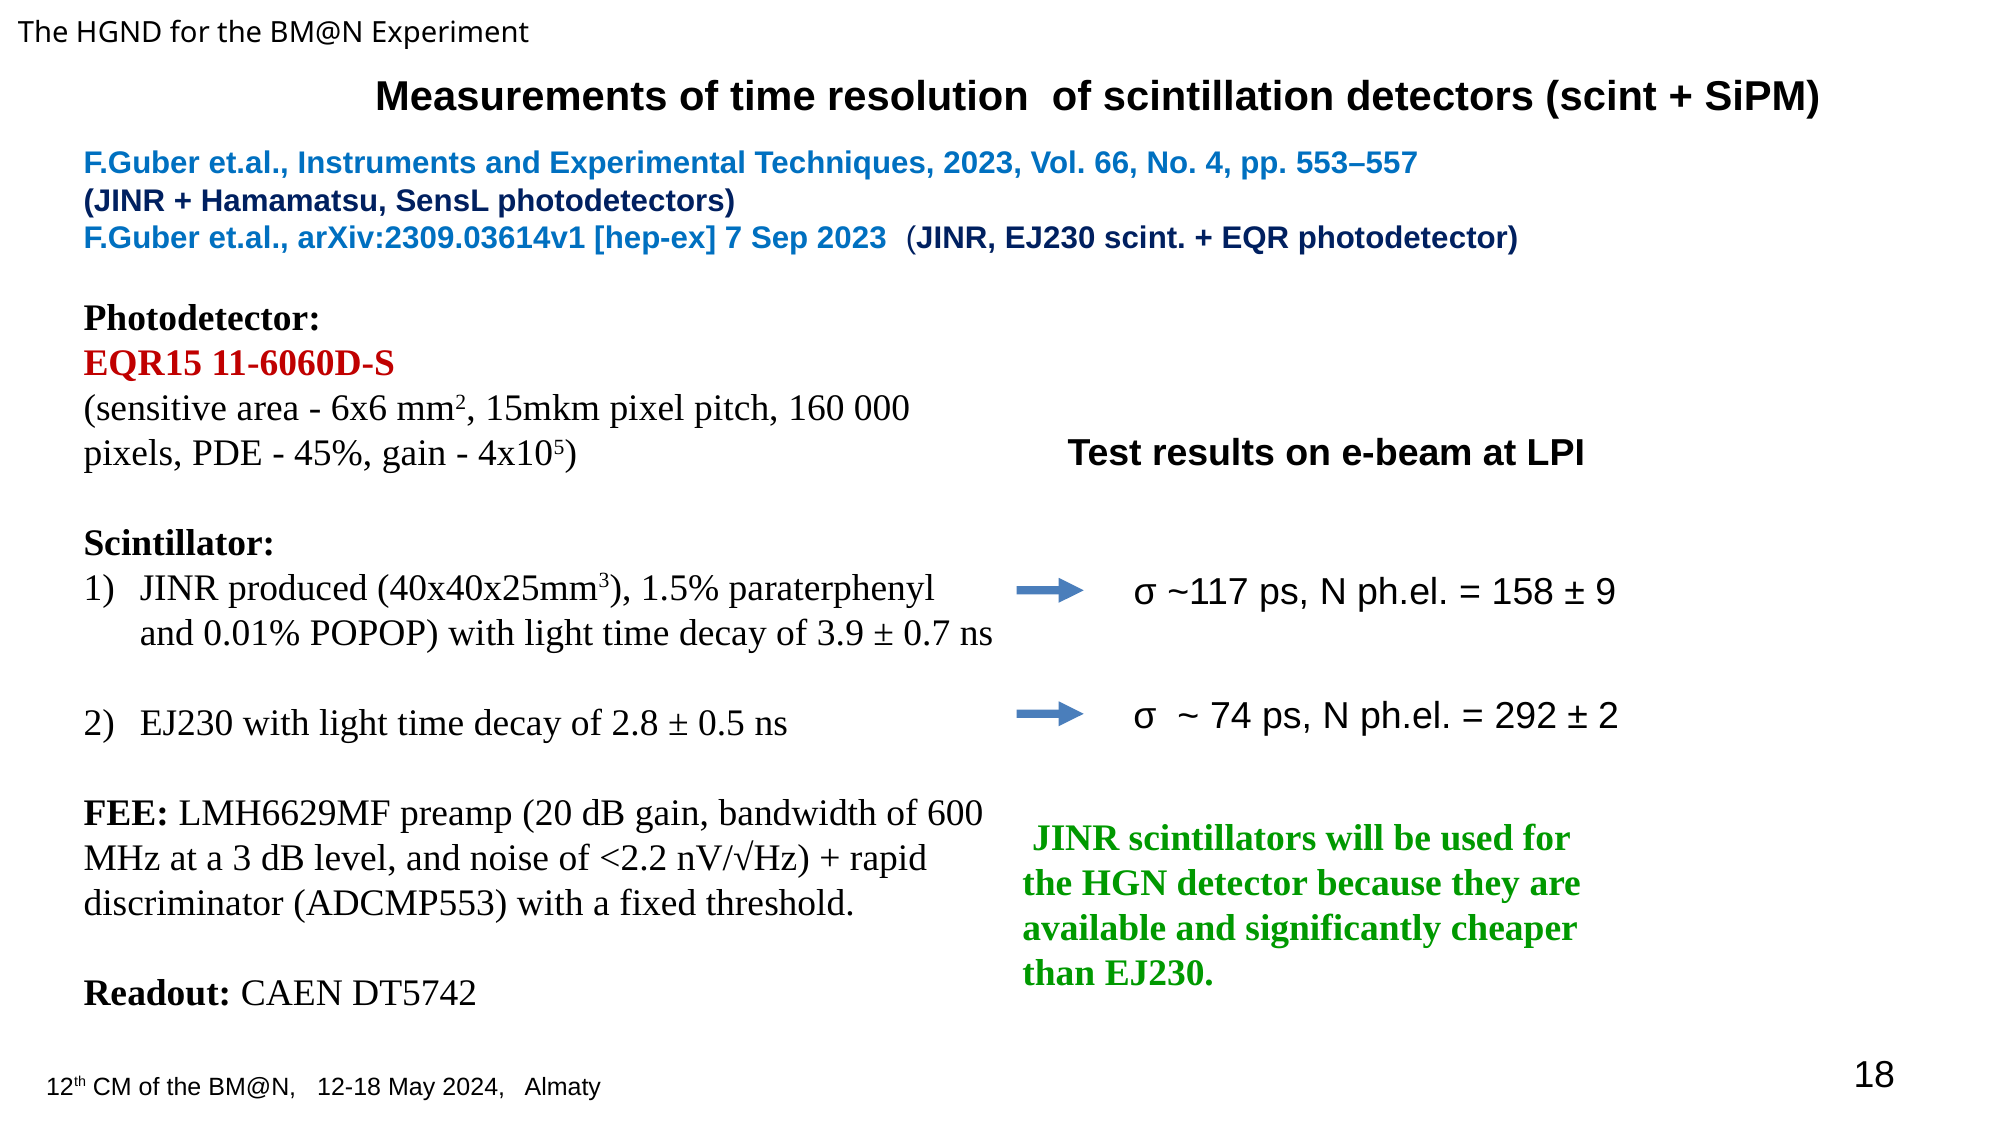

The HGND for the BM@N Experiment
Measurements of time resolution of scintillation detectors (scint + SiPM)
F.Guber et.al., Instruments and Experimental Techniques, 2023, Vol. 66, No. 4, pp. 553–557
(JINR + Hamamatsu, SensL photodetectors)
F.Guber et.al., arXiv:2309.03614v1 [hep-ex] 7 Sep 2023 (JINR, EJ230 scint. + EQR photodetector)
Photodetector:
EQR15 11-6060D-S
(sensitive area - 6x6 mm2, 15mkm pixel pitch, 160 000 pixels, PDE - 45%, gain - 4х105)
Scintillator:
JINR produced (40х40x25mm3), 1.5% paraterphenyl and 0.01% POPOP) with light time decay of 3.9 ± 0.7 ns
EJ230 with light time decay of 2.8 ± 0.5 ns
FEE: LMH6629MF preamp (20 dB gain, bandwidth of 600 MHz at a 3 dB level, and noise of <2.2 nV/√Hz) + rapid discriminator (ADCMP553) with a fixed threshold.
Readout: CAEN DT5742
Test results on e-beam at LPI
σ ~117 ps, N ph.el. = 158 ± 9
σ ~ 74 ps, N ph.el. = 292 ± 2
 JINR scintillators will be used for
the HGN detector because they are
available and significantly cheaper
than EJ230.
12th CM of the BM@N, 12-18 May 2024, Almaty